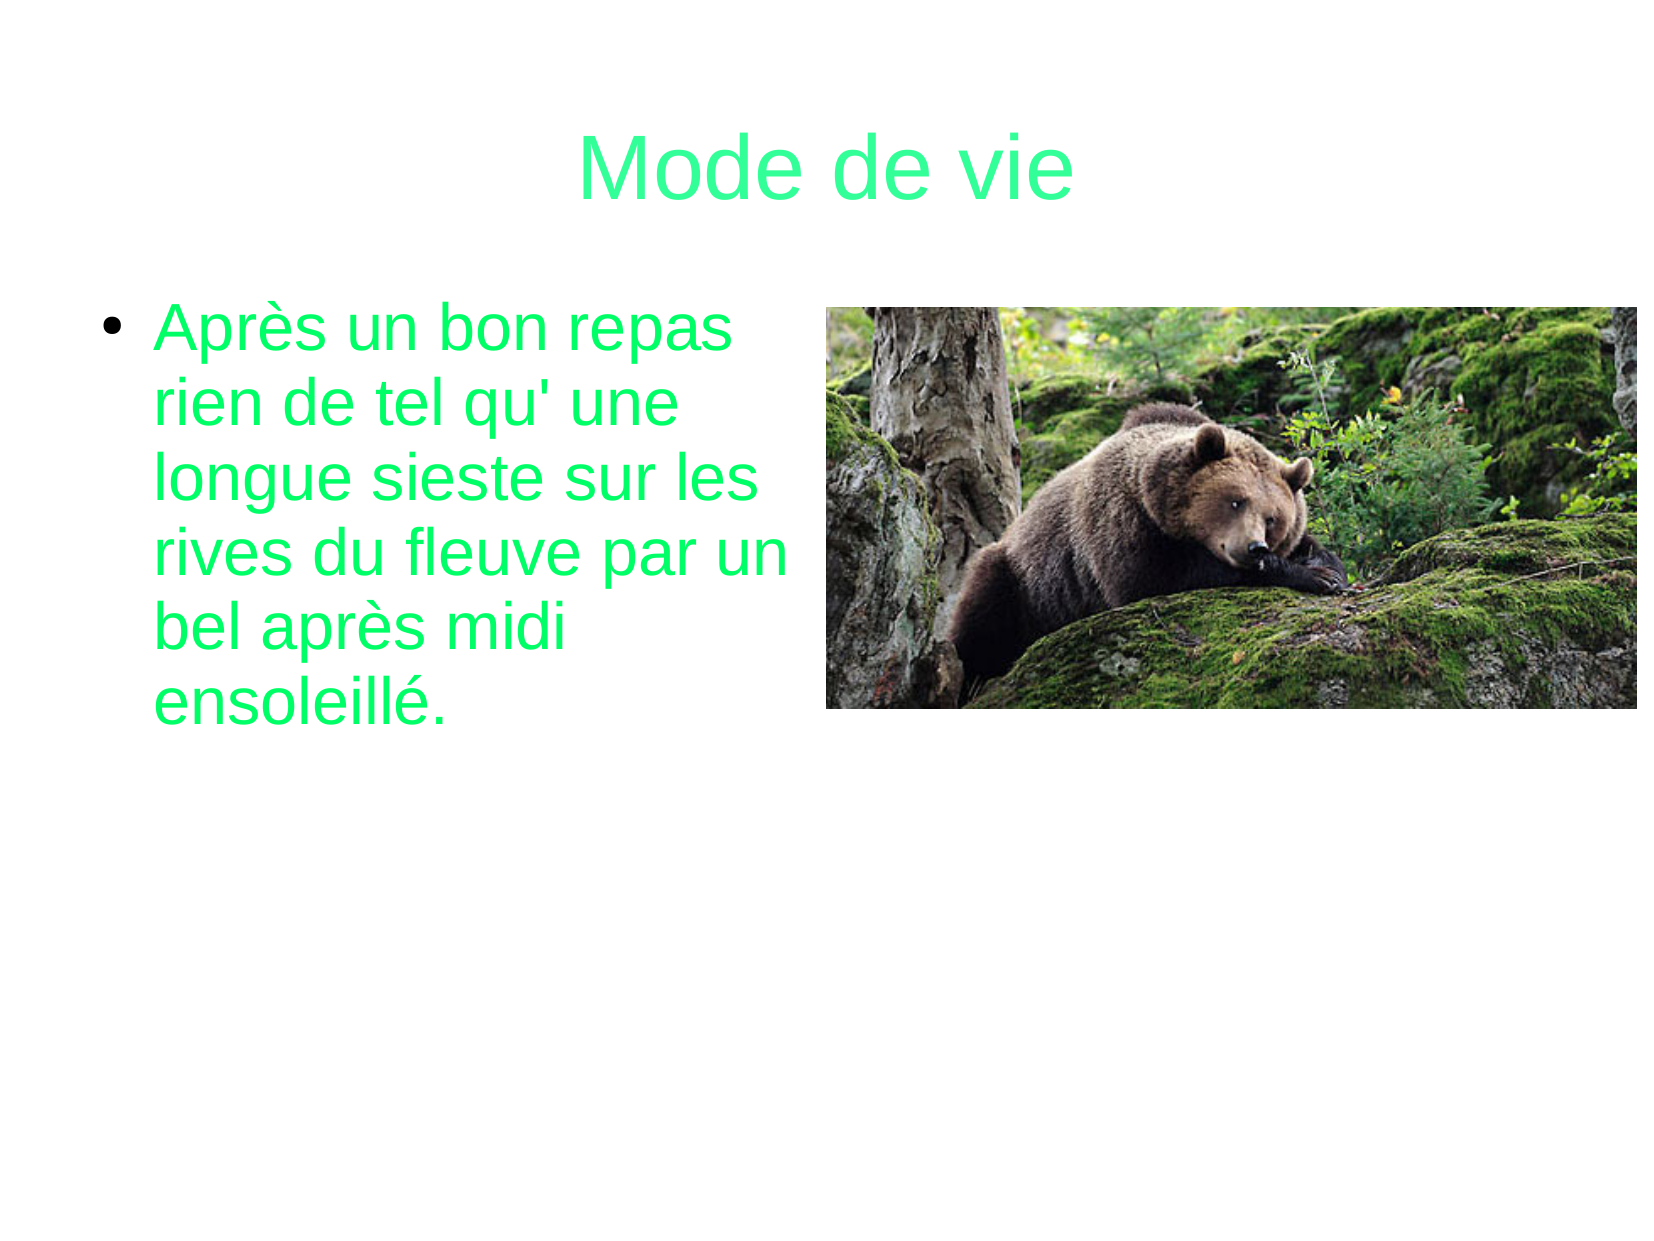

# Mode de vie
Après un bon repas rien de tel qu' une longue sieste sur les rives du fleuve par un bel après midi ensoleillé.